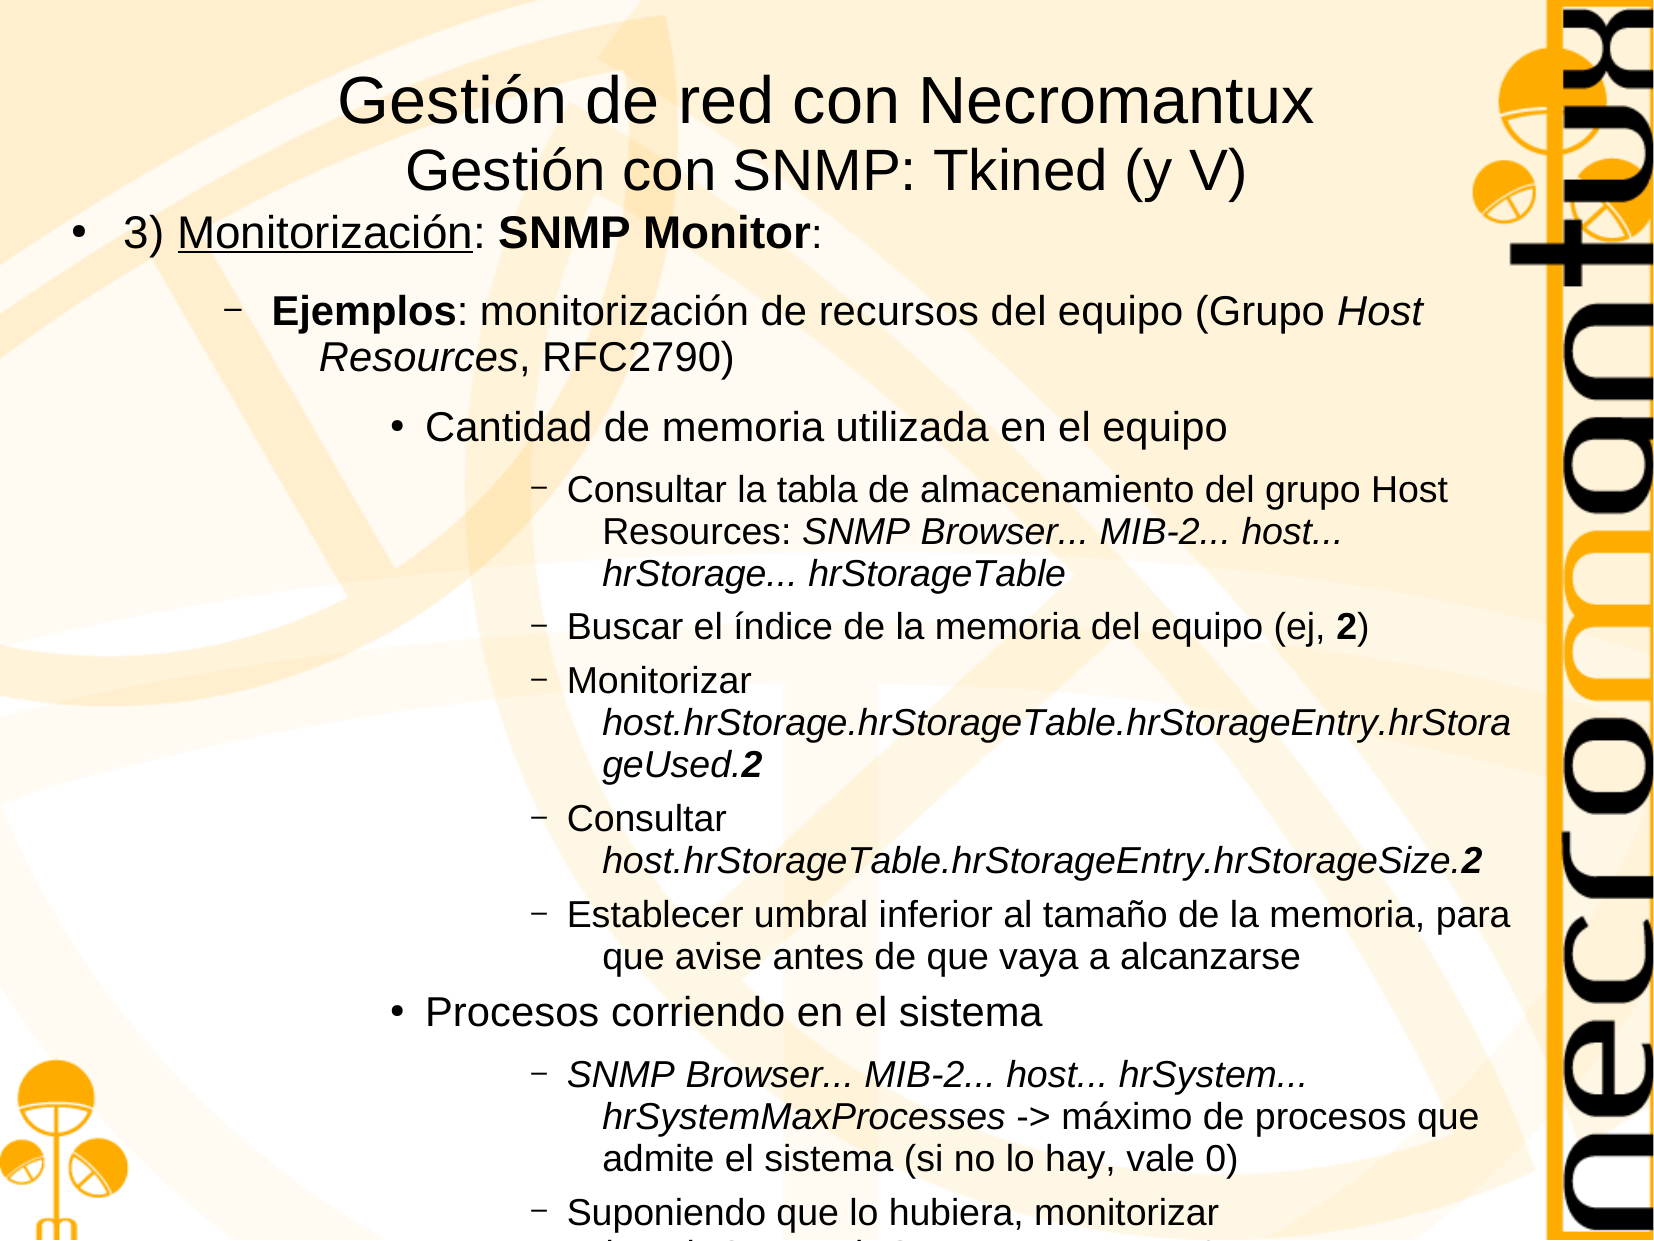

# Gestión de red con Necromantux Gestión con SNMP: Tkined (y V)
3) Monitorización: SNMP Monitor:
Ejemplos: monitorización de recursos del equipo (Grupo Host Resources, RFC2790)
Cantidad de memoria utilizada en el equipo
Consultar la tabla de almacenamiento del grupo Host Resources: SNMP Browser... MIB-2... host... hrStorage... hrStorageTable
Buscar el índice de la memoria del equipo (ej, 2)
Monitorizar host.hrStorage.hrStorageTable.hrStorageEntry.hrStorageUsed.2
Consultar host.hrStorageTable.hrStorageEntry.hrStorageSize.2
Establecer umbral inferior al tamaño de la memoria, para que avise antes de que vaya a alcanzarse
Procesos corriendo en el sistema
SNMP Browser... MIB-2... host... hrSystem... hrSystemMaxProcesses -> máximo de procesos que admite el sistema (si no lo hay, vale 0)
Suponiendo que lo hubiera, monitorizar host.hrSystem.hrSystemProcesses.0
Poner un umbral anterior al máximo de procesos que admite el sistema, para que nos avise antes de que se alcance